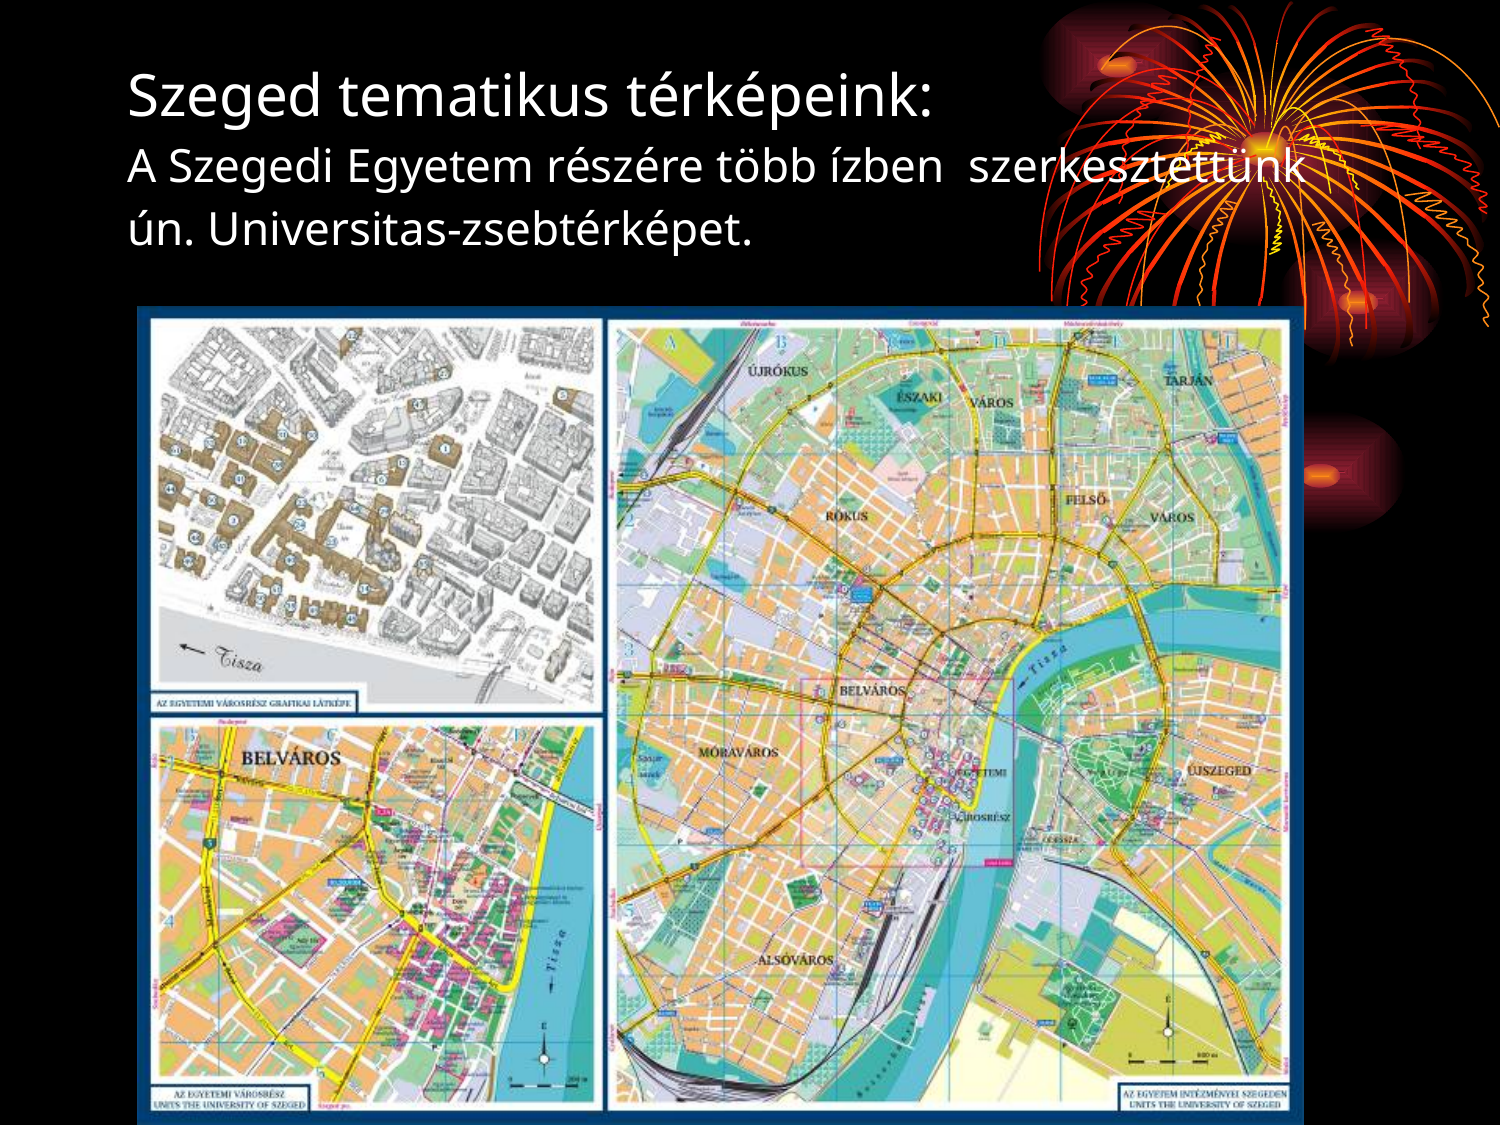

# Szeged tematikus térképeink: A Szegedi Egyetem részére több ízben szerkesztettünk ún. Universitas-zsebtérképet.